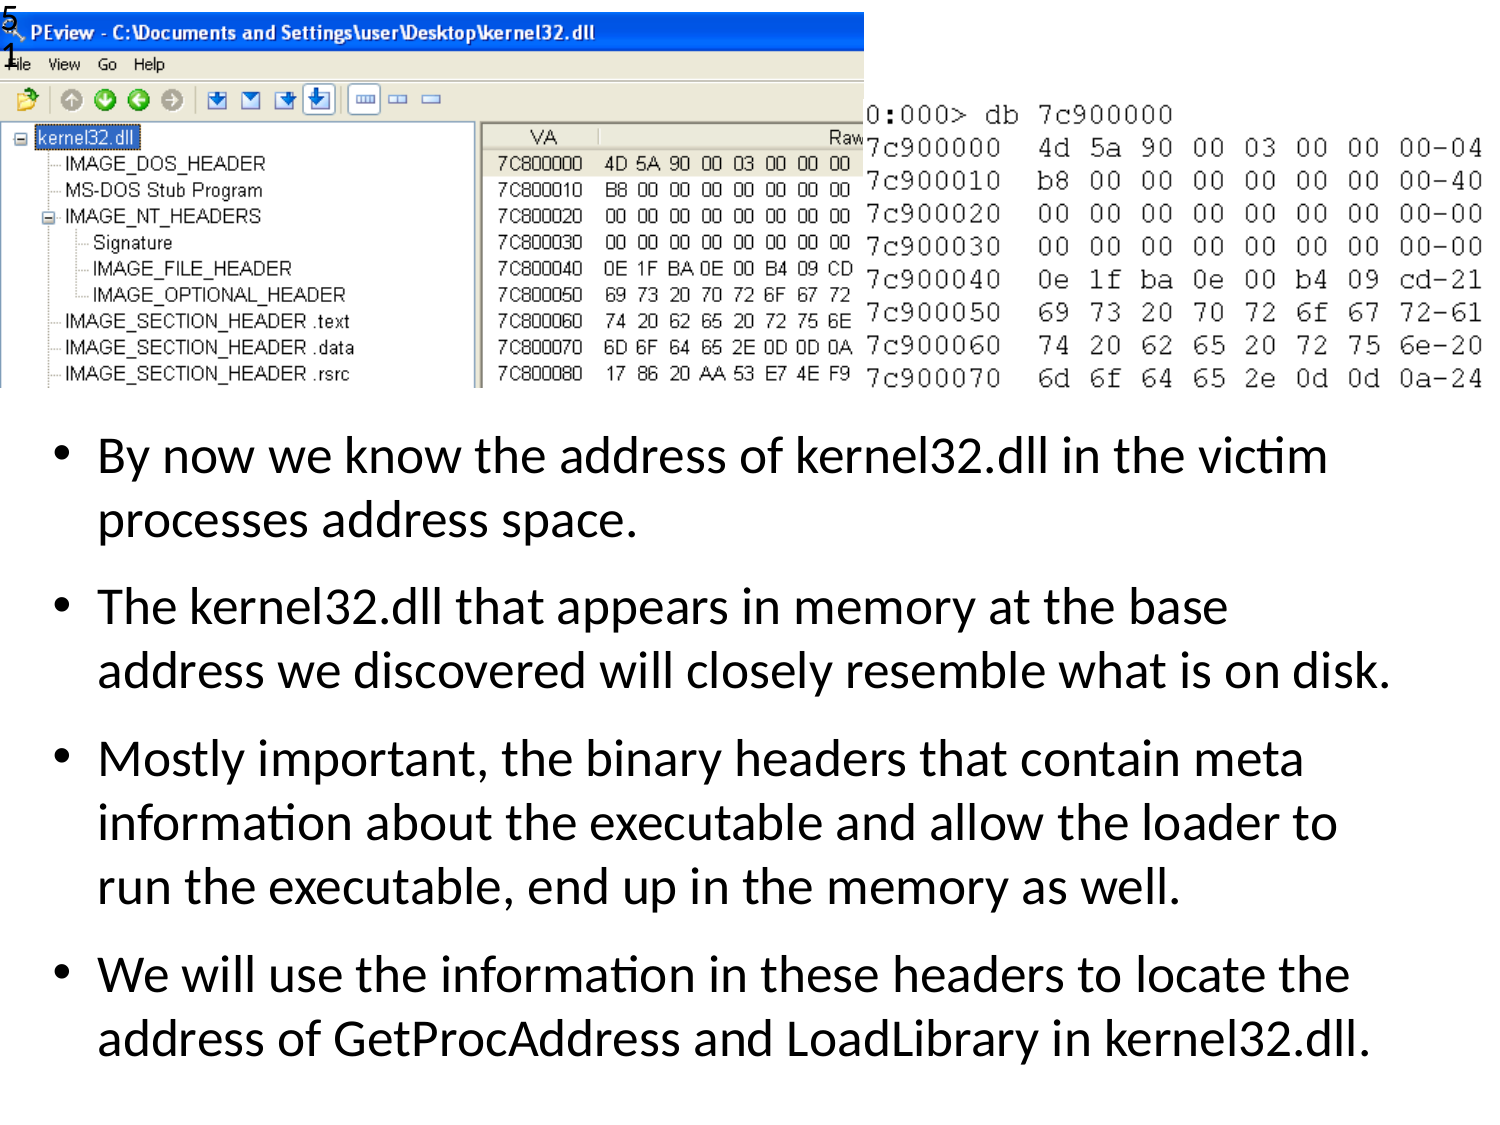

# By now we know the address of kernel32.dll in the victim processes address space.
The kernel32.dll that appears in memory at the base address we discovered will closely resemble what is on disk.
Mostly important, the binary headers that contain meta information about the executable and allow the loader to run the executable, end up in the memory as well.
We will use the information in these headers to locate the address of GetProcAddress and LoadLibrary in kernel32.dll.